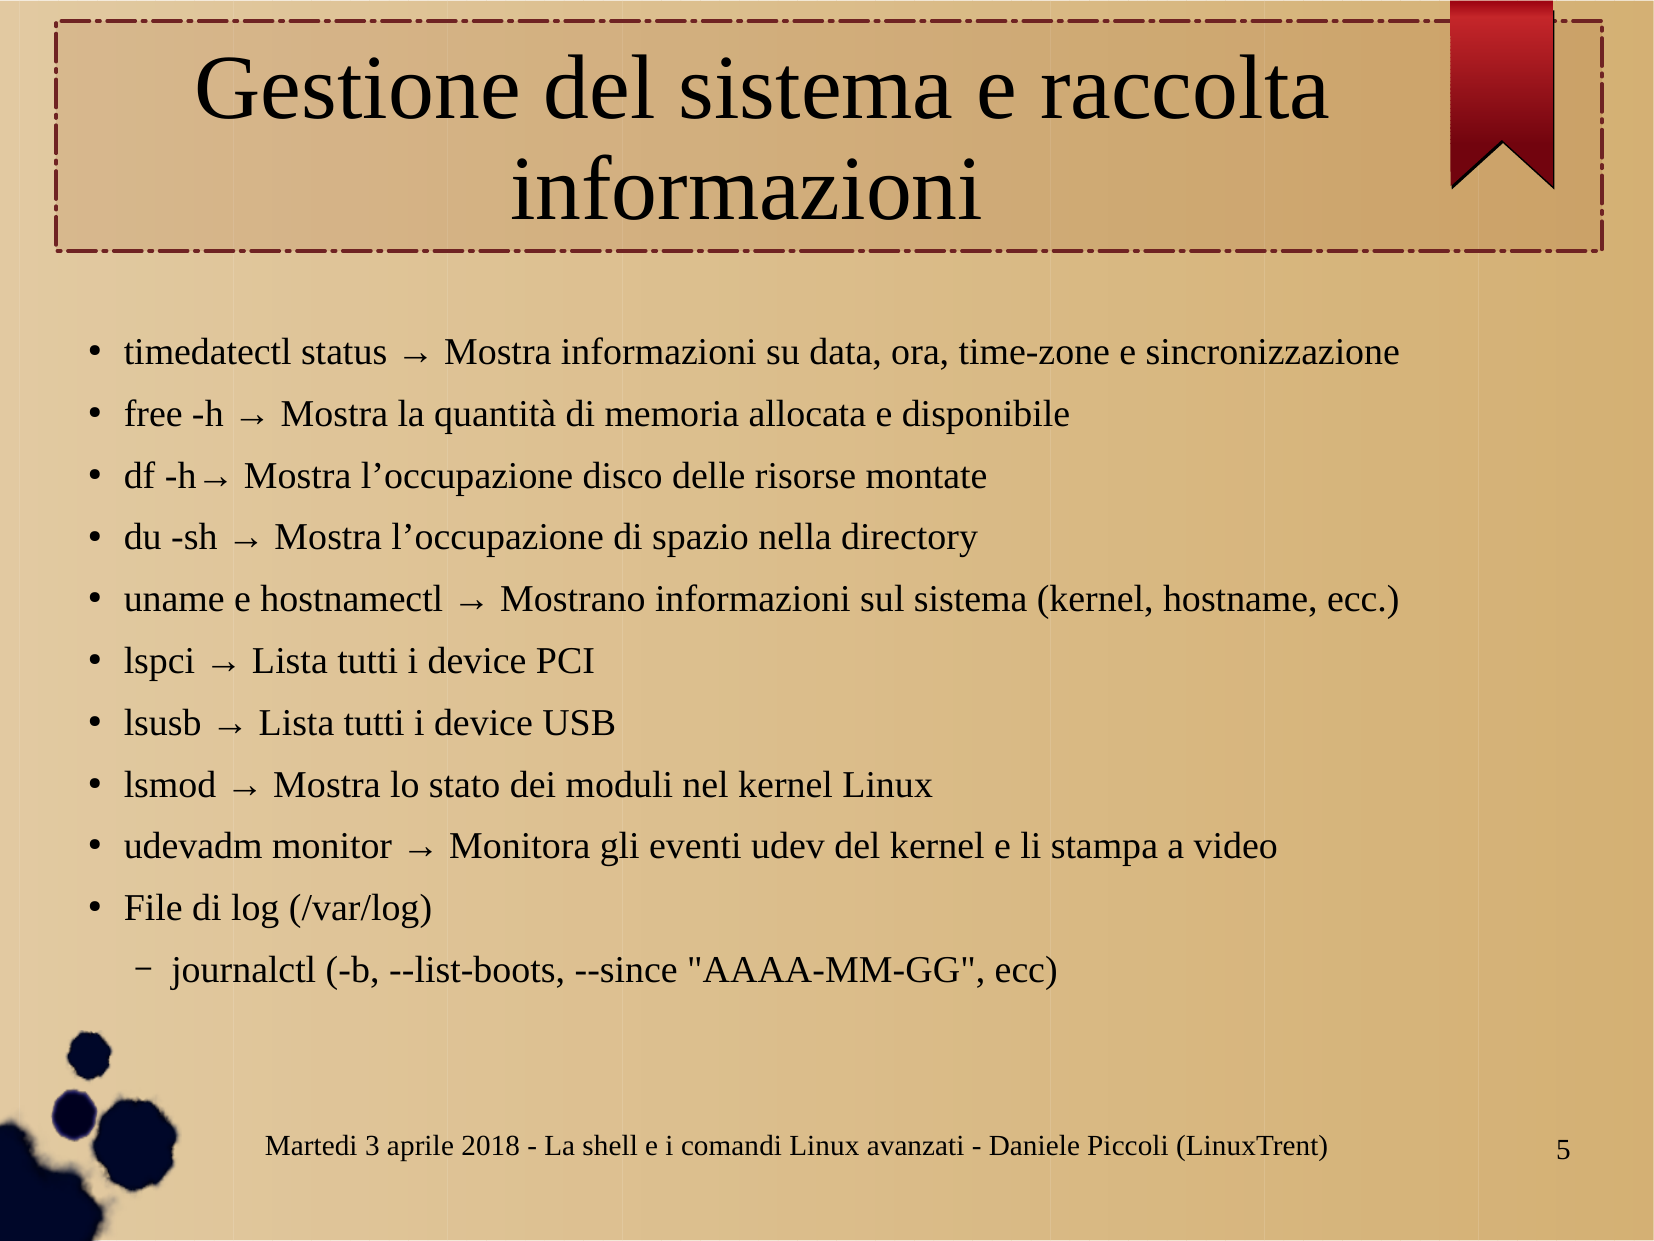

# Gestione del sistema e raccolta informazioni
timedatectl status → Mostra informazioni su data, ora, time-zone e sincronizzazione
free -h → Mostra la quantità di memoria allocata e disponibile
df -h→ Mostra l’occupazione disco delle risorse montate
du -sh → Mostra l’occupazione di spazio nella directory
uname e hostnamectl → Mostrano informazioni sul sistema (kernel, hostname, ecc.)
lspci → Lista tutti i device PCI
lsusb → Lista tutti i device USB
lsmod → Mostra lo stato dei moduli nel kernel Linux
udevadm monitor → Monitora gli eventi udev del kernel e li stampa a video
File di log (/var/log)
journalctl (-b, --list-boots, --since "AAAA-MM-GG", ecc)
Martedi 3 aprile 2018 - La shell e i comandi Linux avanzati - Daniele Piccoli (LinuxTrent)
5